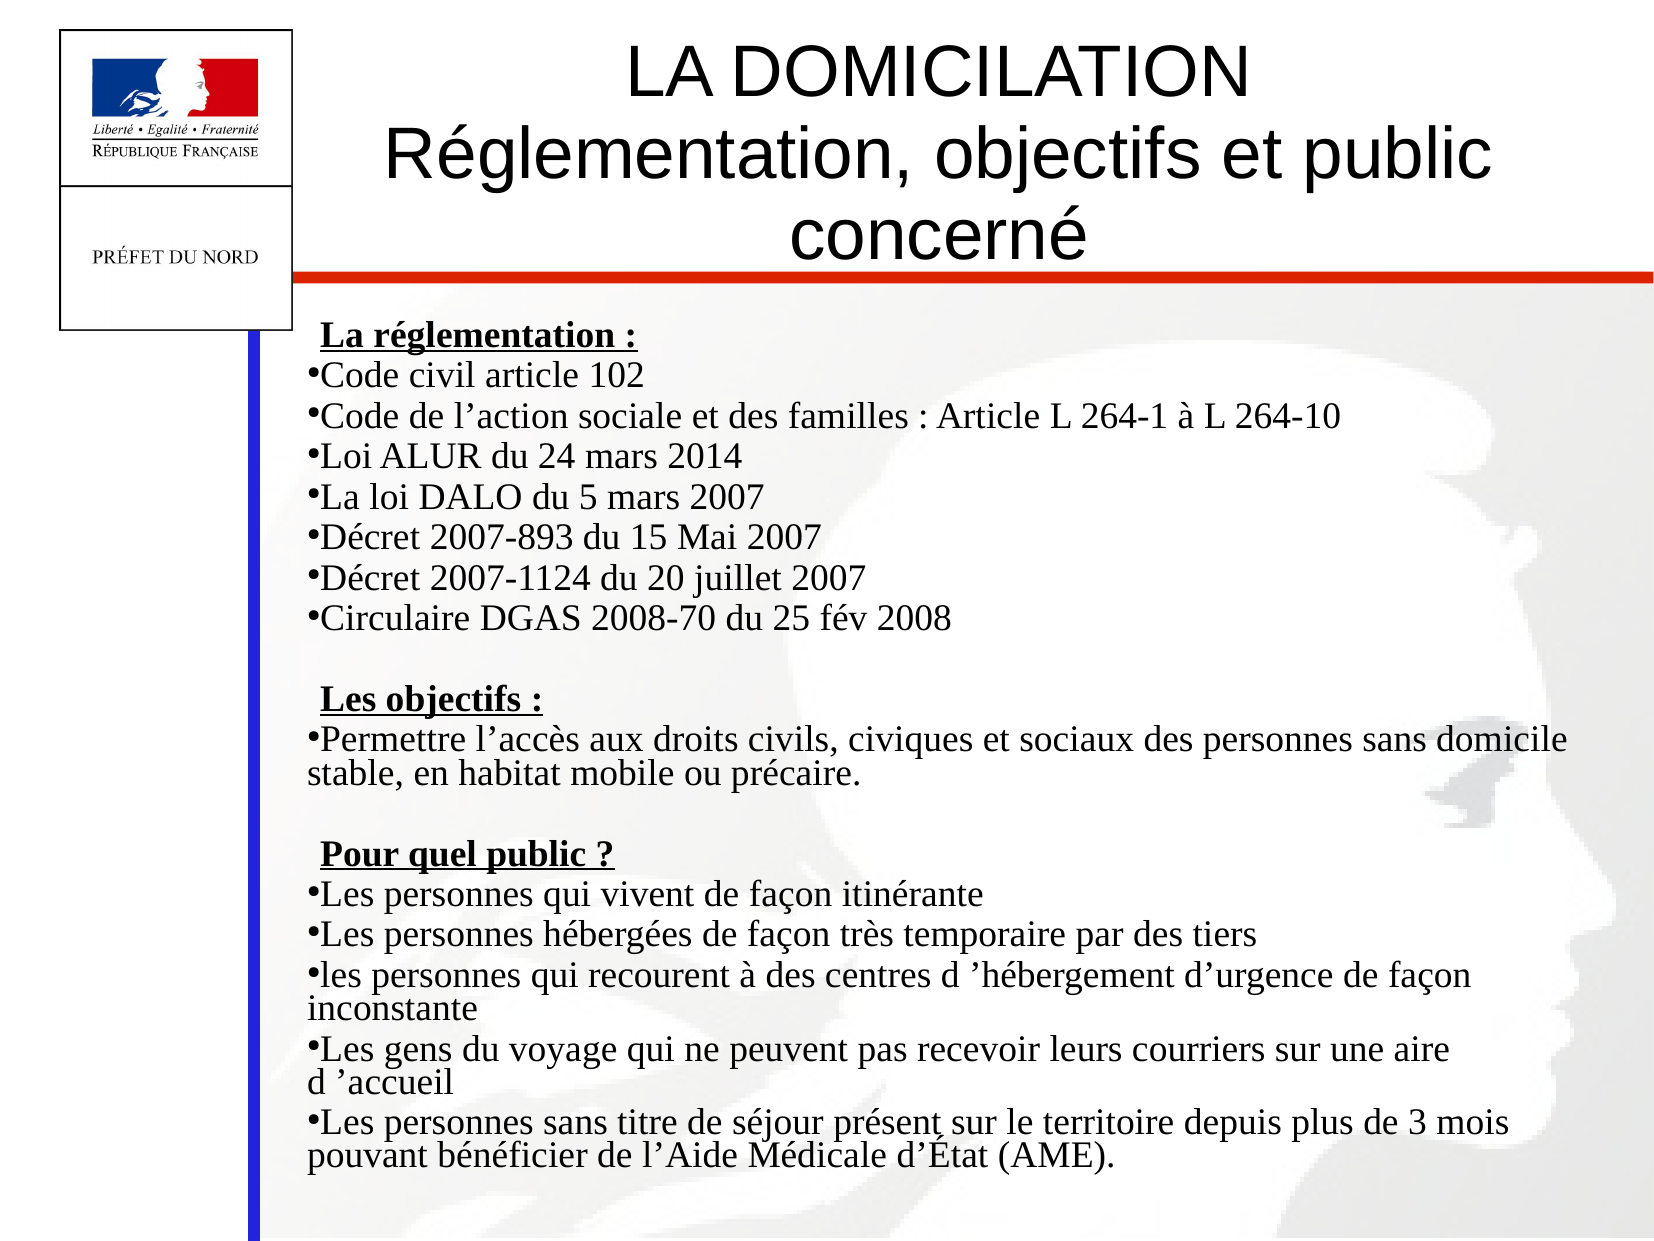

# LA DOMICILATION Réglementation, objectifs et public concerné
La réglementation :
Code civil article 102
Code de l’action sociale et des familles : Article L 264-1 à L 264-10
Loi ALUR du 24 mars 2014
La loi DALO du 5 mars 2007
Décret 2007-893 du 15 Mai 2007
Décret 2007-1124 du 20 juillet 2007
Circulaire DGAS 2008-70 du 25 fév 2008
Les objectifs :
Permettre l’accès aux droits civils, civiques et sociaux des personnes sans domicile stable, en habitat mobile ou précaire.
Pour quel public ?
Les personnes qui vivent de façon itinérante
Les personnes hébergées de façon très temporaire par des tiers
les personnes qui recourent à des centres d ’hébergement d’urgence de façon inconstante
Les gens du voyage qui ne peuvent pas recevoir leurs courriers sur une aire d ’accueil
Les personnes sans titre de séjour présent sur le territoire depuis plus de 3 mois pouvant bénéficier de l’Aide Médicale d’État (AME).